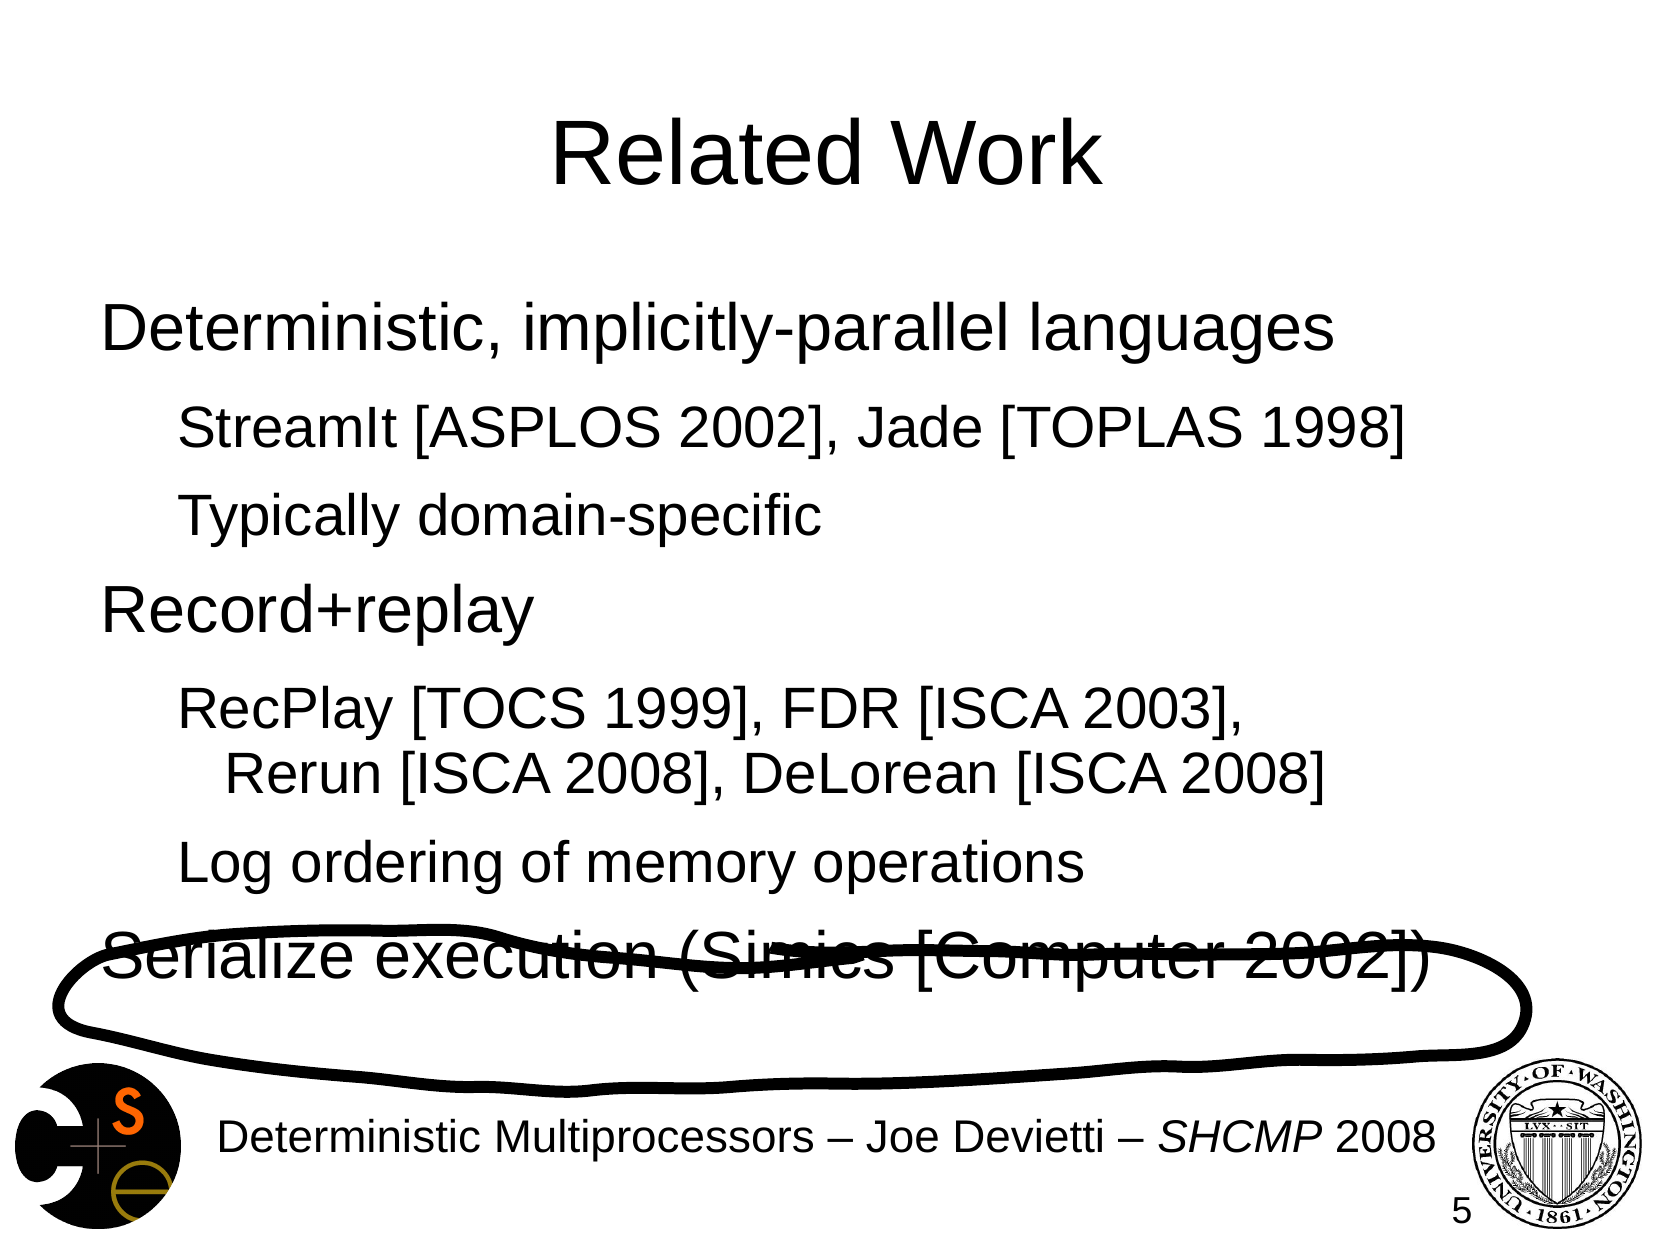

# Related Work
Deterministic, implicitly-parallel languages
StreamIt [ASPLOS 2002], Jade [TOPLAS 1998]
Typically domain-specific
Record+replay
RecPlay [TOCS 1999], FDR [ISCA 2003],
Rerun [ISCA 2008], DeLorean [ISCA 2008]
Log ordering of memory operations
Serialize execution (Simics [Computer 2002])
5